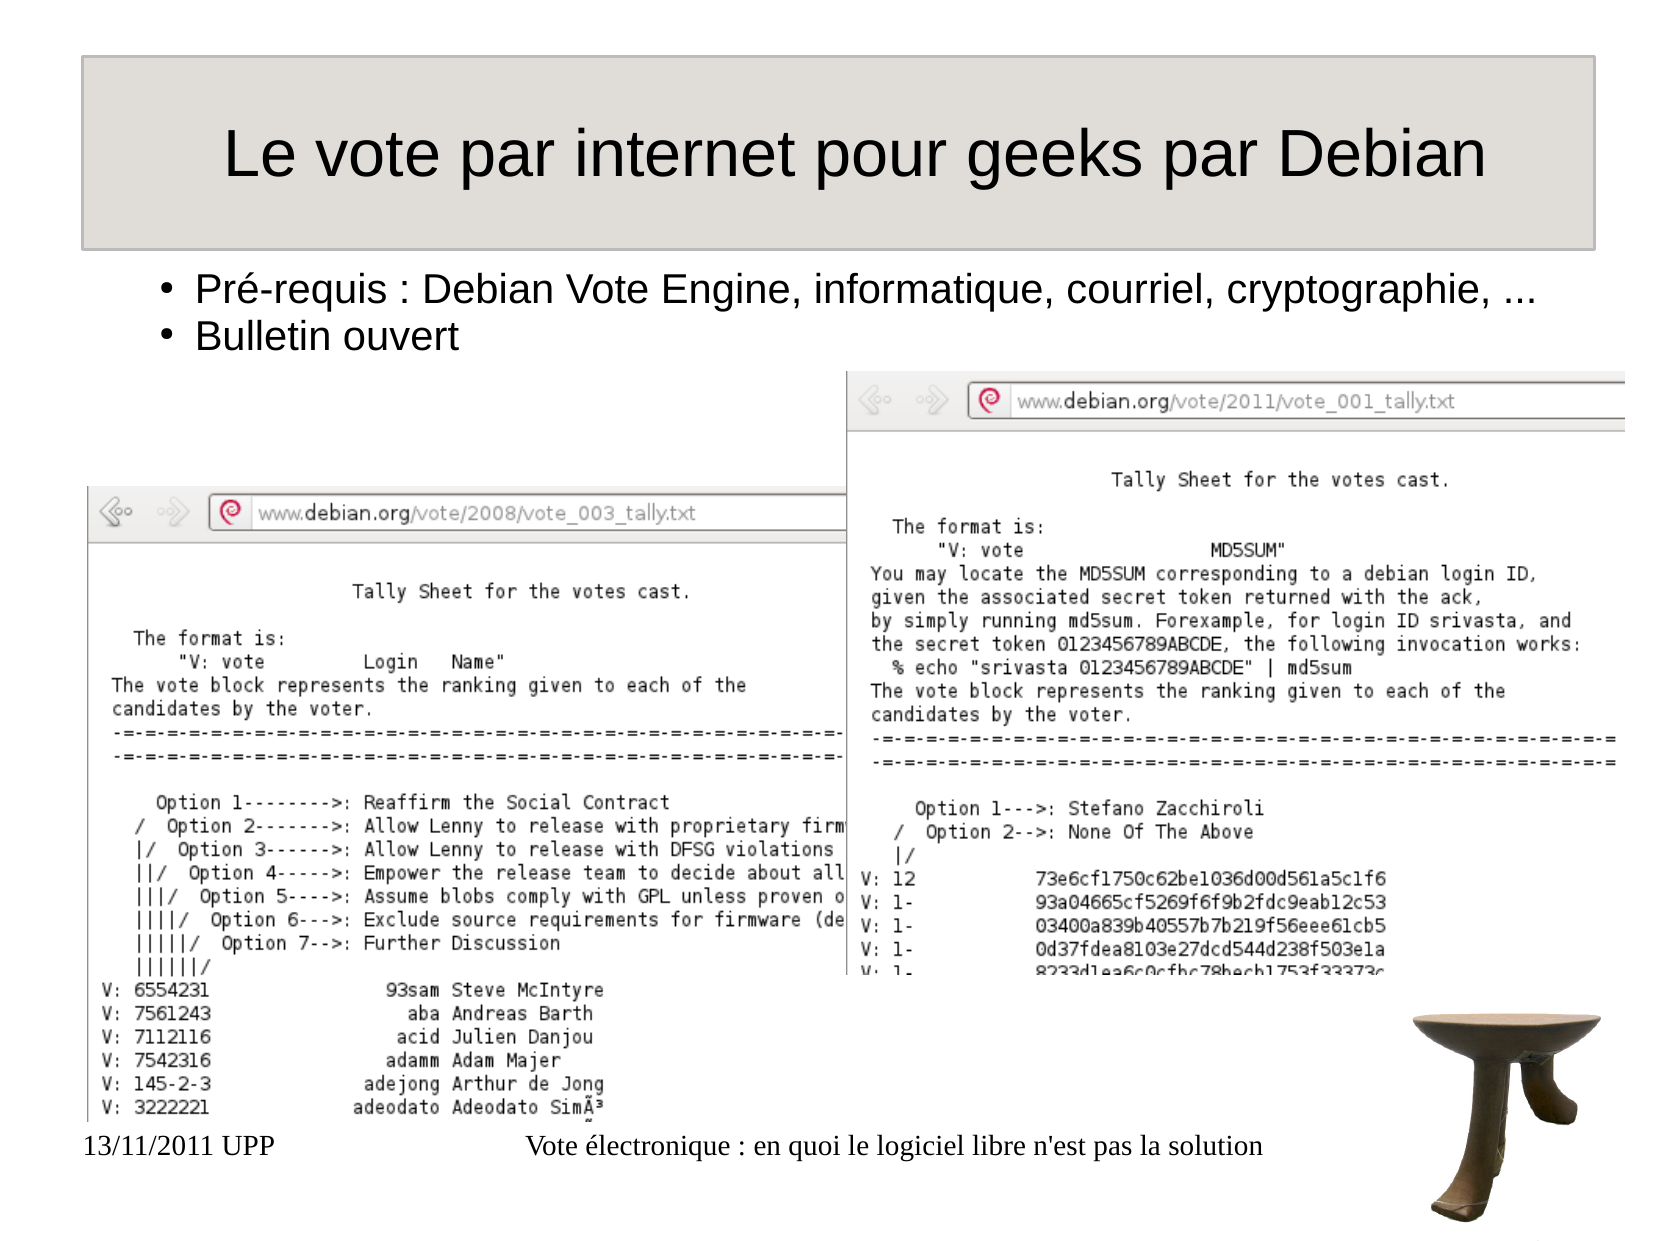

# Le vote par internet pour geeks par Debian
Pré-requis : Debian Vote Engine, informatique, courriel, cryptographie, ...
Bulletin ouvert